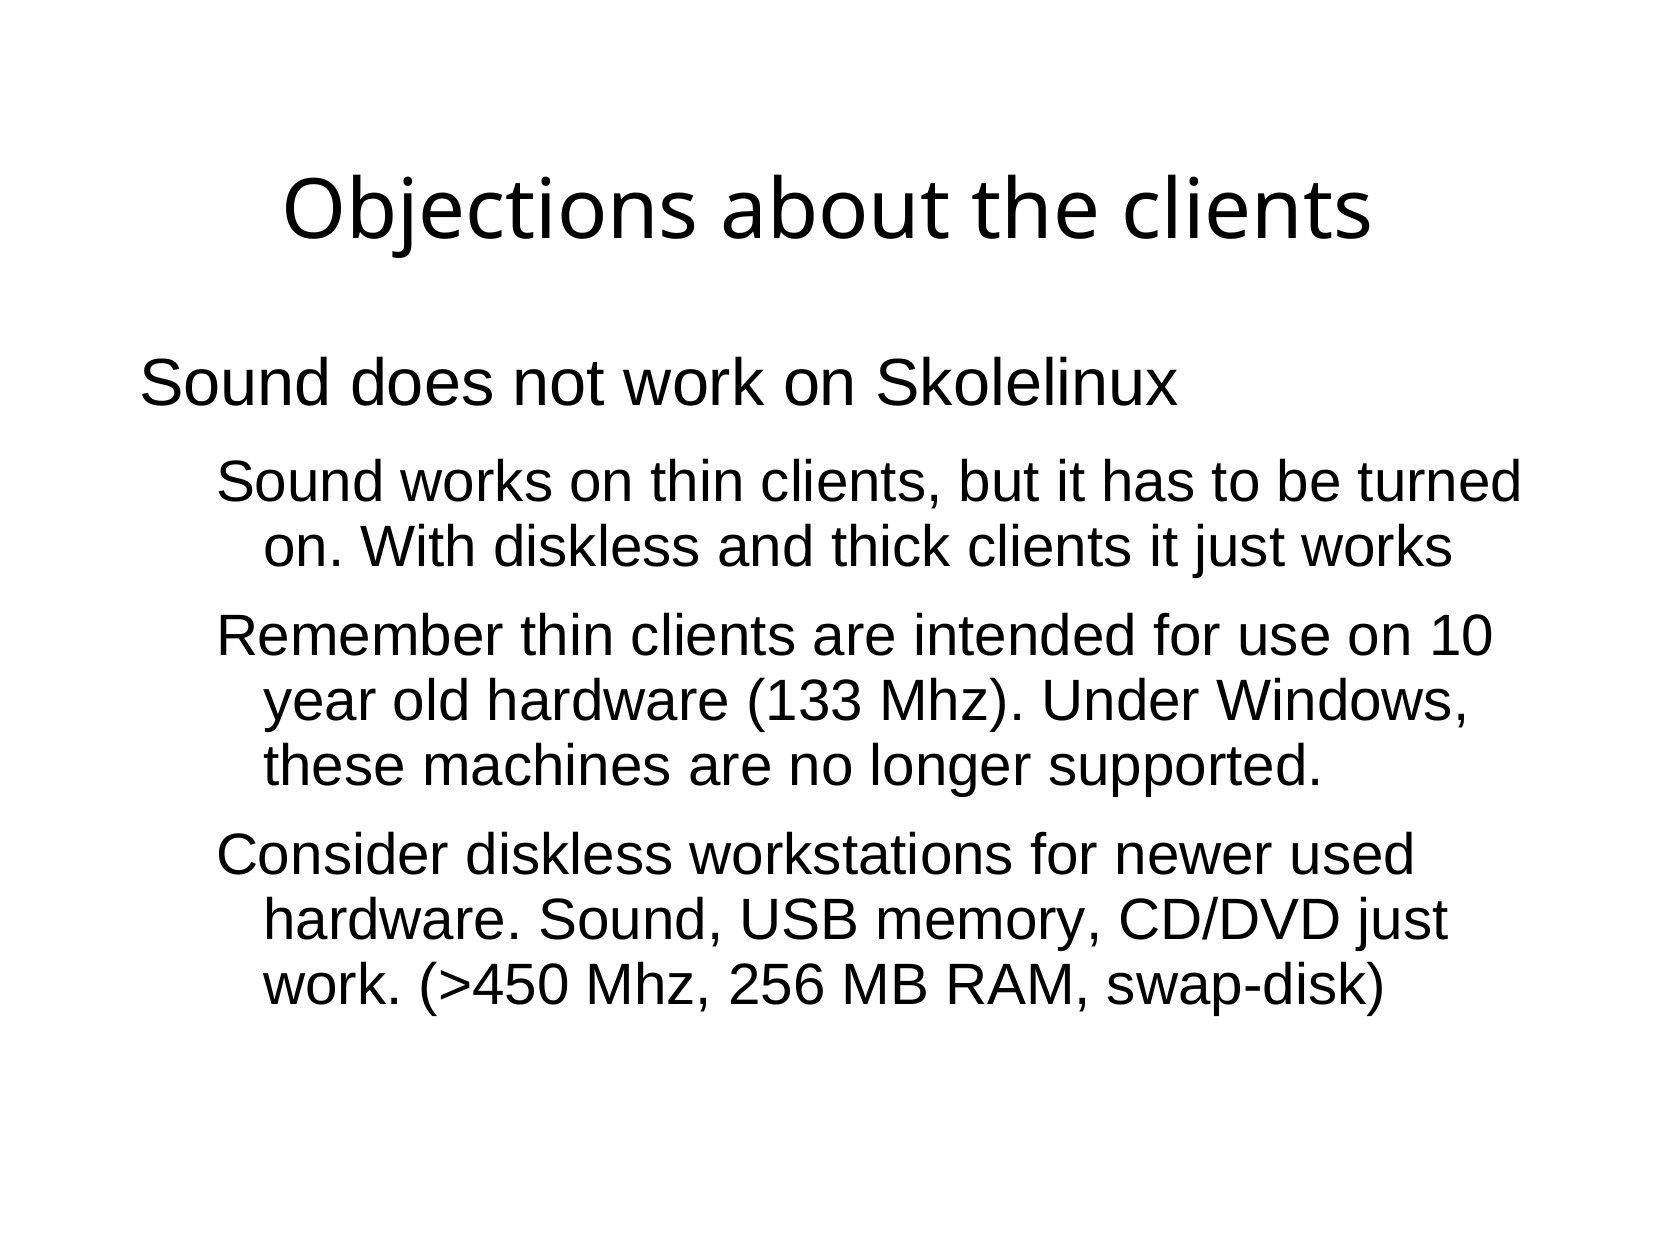

# Objections about the clients
Sound does not work on Skolelinux
Sound works on thin clients, but it has to be turned on. With diskless and thick clients it just works
Remember thin clients are intended for use on 10 year old hardware (133 Mhz). Under Windows, these machines are no longer supported.
Consider diskless workstations for newer used hardware. Sound, USB memory, CD/DVD just work. (>450 Mhz, 256 MB RAM, swap-disk)